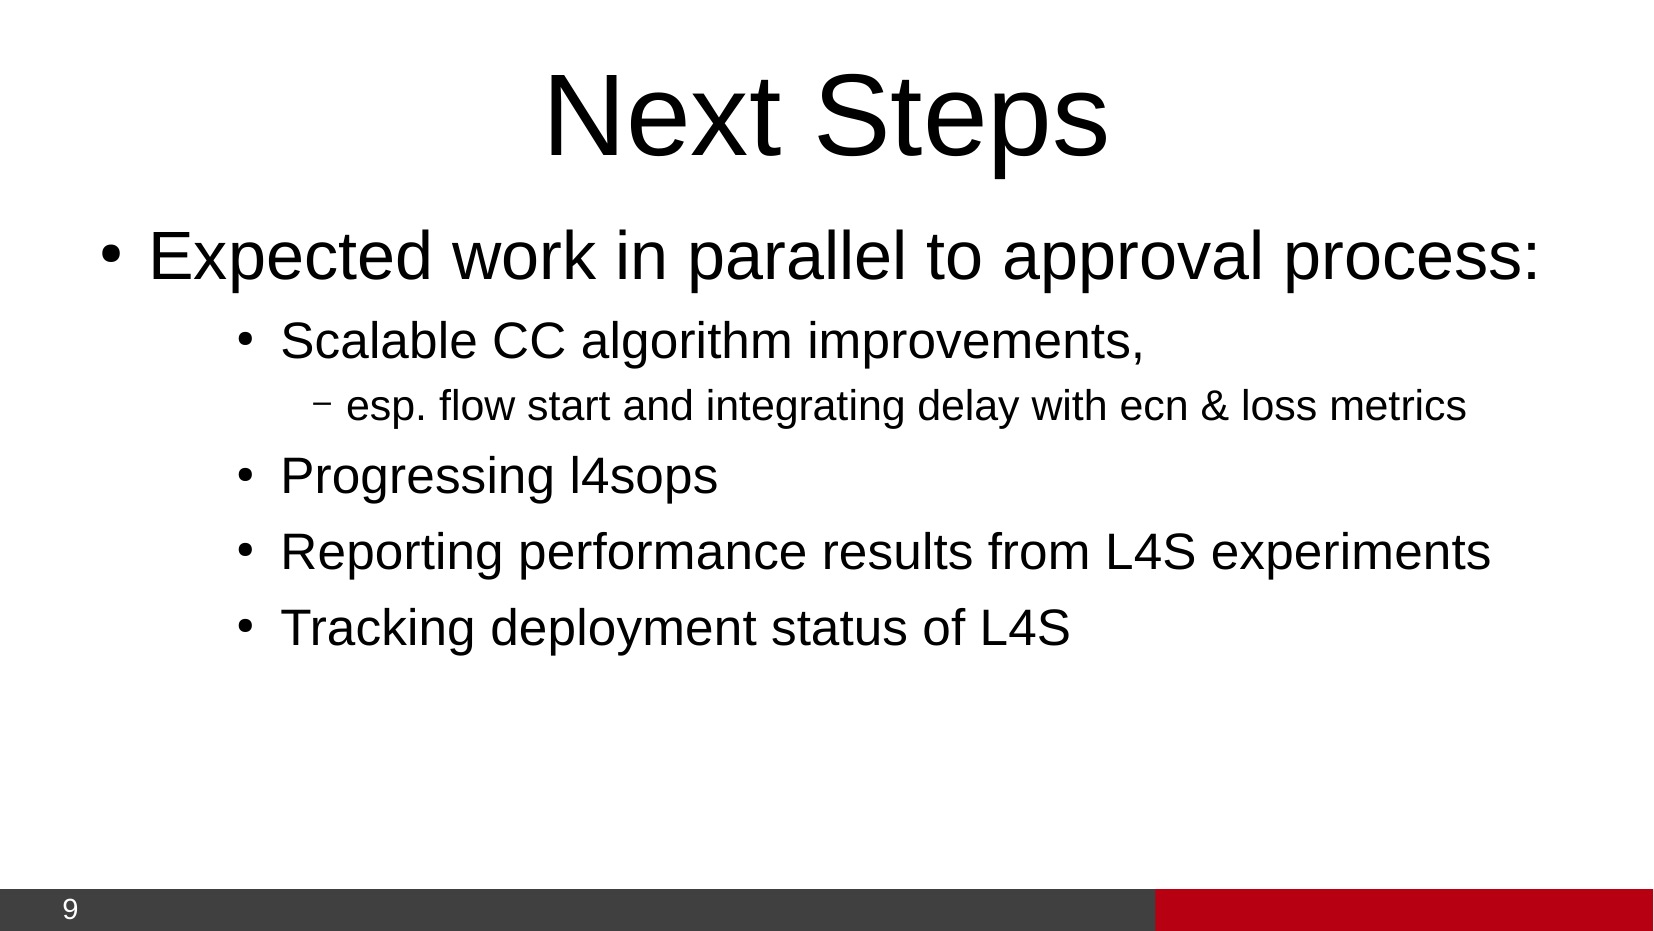

# Next Steps
Expected work in parallel to approval process:
Scalable CC algorithm improvements,
esp. flow start and integrating delay with ecn & loss metrics
Progressing l4sops
Reporting performance results from L4S experiments
Tracking deployment status of L4S
9